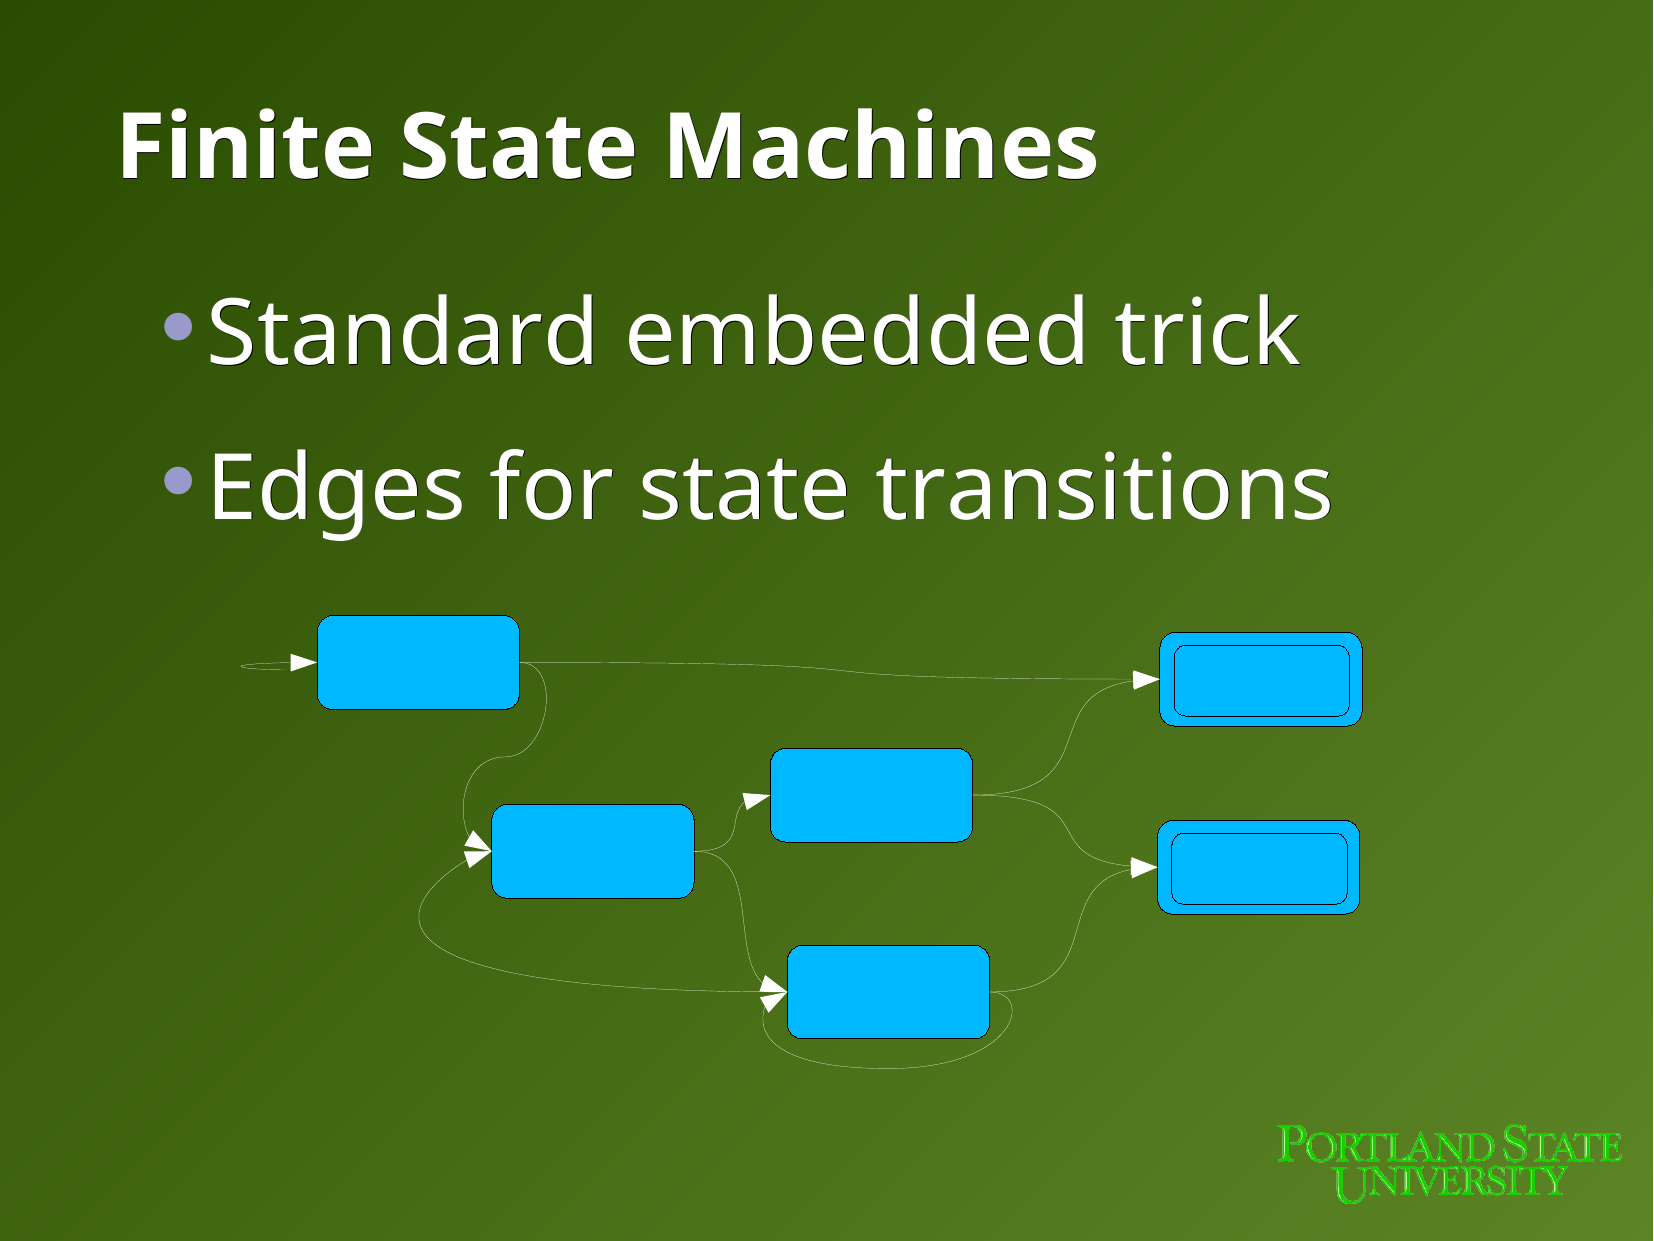

# Finite State Machines
Standard embedded trick
Edges for state transitions